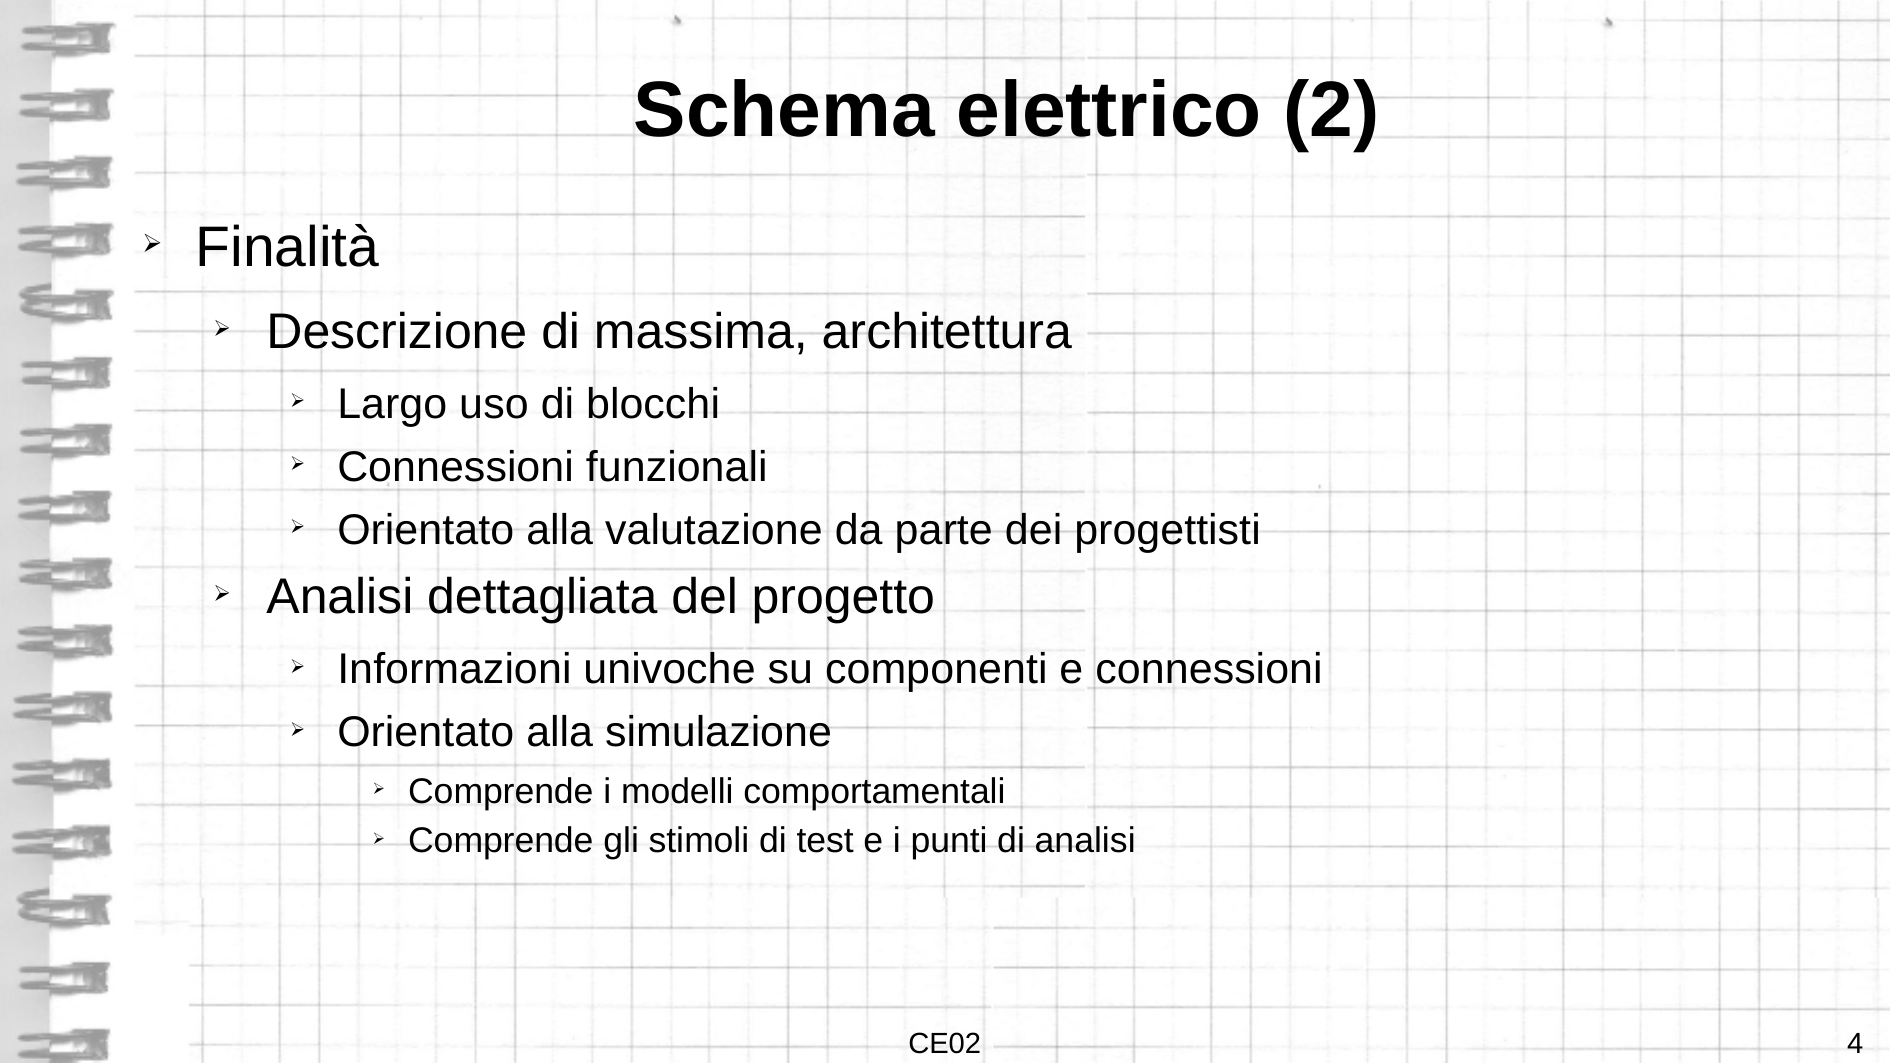

# Schema elettrico (2)
Finalità
Descrizione di massima, architettura
Largo uso di blocchi
Connessioni funzionali
Orientato alla valutazione da parte dei progettisti
Analisi dettagliata del progetto
Informazioni univoche su componenti e connessioni
Orientato alla simulazione
Comprende i modelli comportamentali
Comprende gli stimoli di test e i punti di analisi
CE02
4